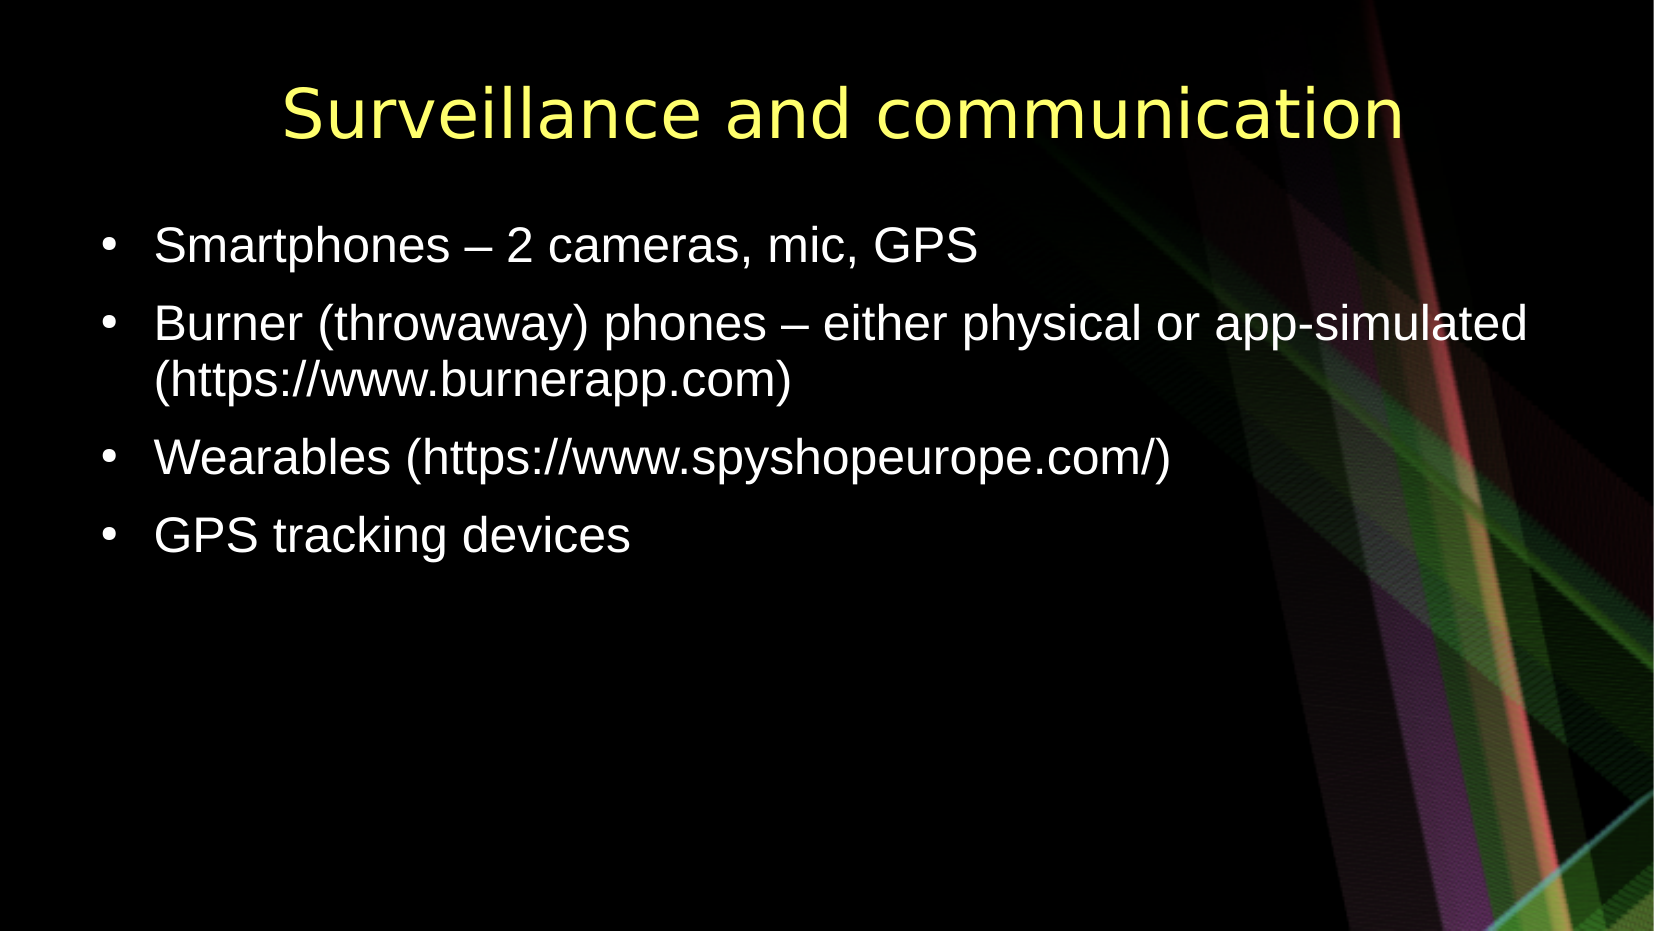

# Surveillance and communication
Smartphones – 2 cameras, mic, GPS
Burner (throwaway) phones – either physical or app-simulated (https://www.burnerapp.com)
Wearables (https://www.spyshopeurope.com/)
GPS tracking devices